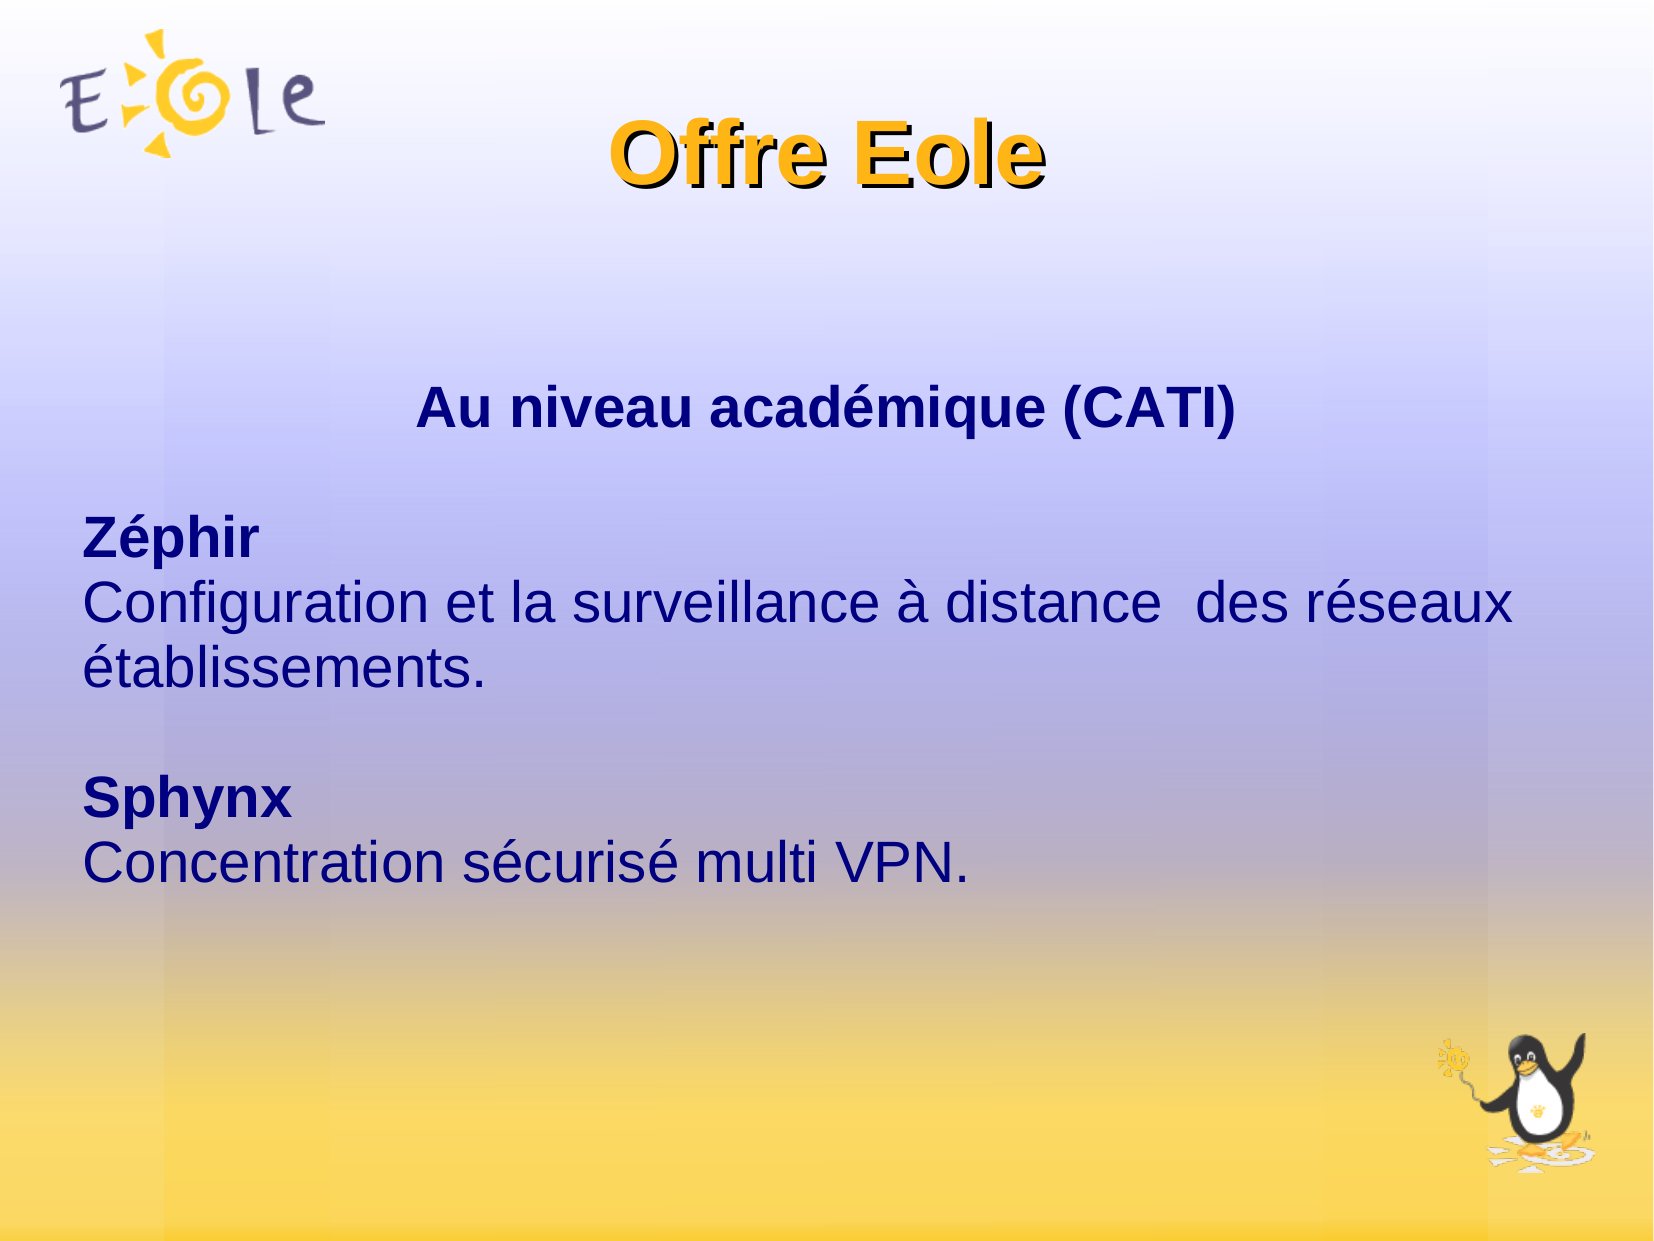

# Offre Eole
Au niveau académique (CATI)
Zéphir
Configuration et la surveillance à distance des réseaux établissements.
Sphynx
Concentration sécurisé multi VPN.